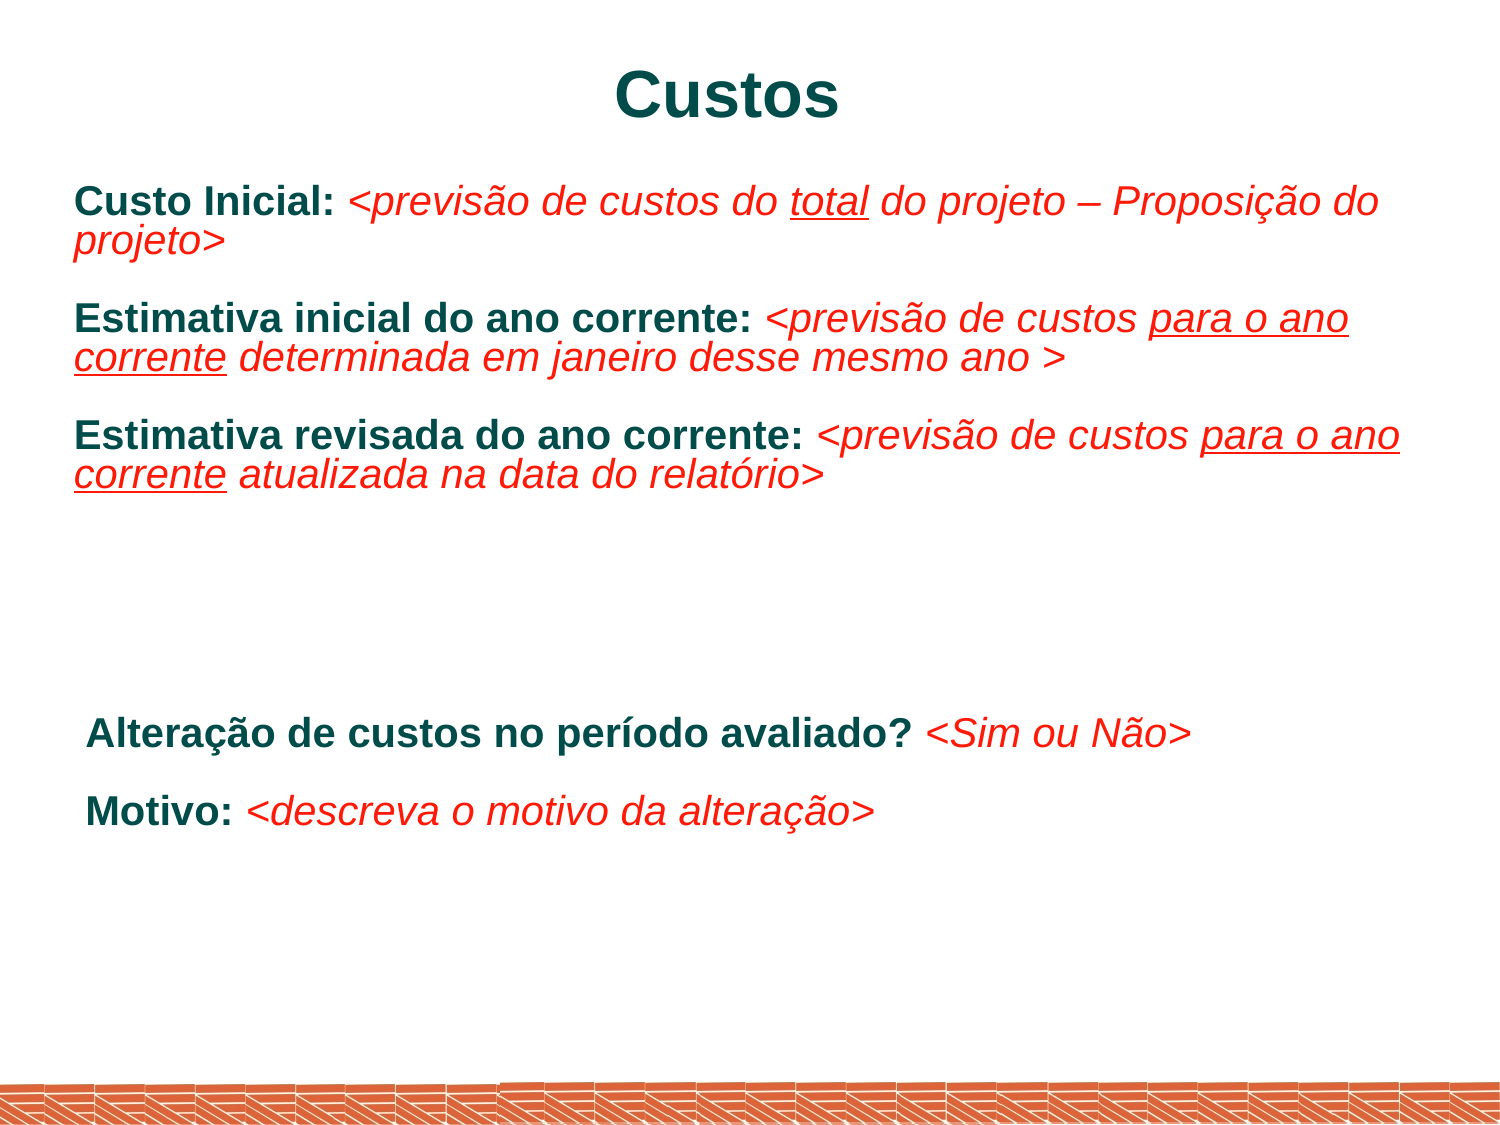

Custos
Custo Inicial: <previsão de custos do total do projeto – Proposição do projeto>
Estimativa inicial do ano corrente: <previsão de custos para o ano corrente determinada em janeiro desse mesmo ano >
Estimativa revisada do ano corrente: <previsão de custos para o ano corrente atualizada na data do relatório>
Alteração de custos no período avaliado? <Sim ou Não>
Motivo: <descreva o motivo da alteração>